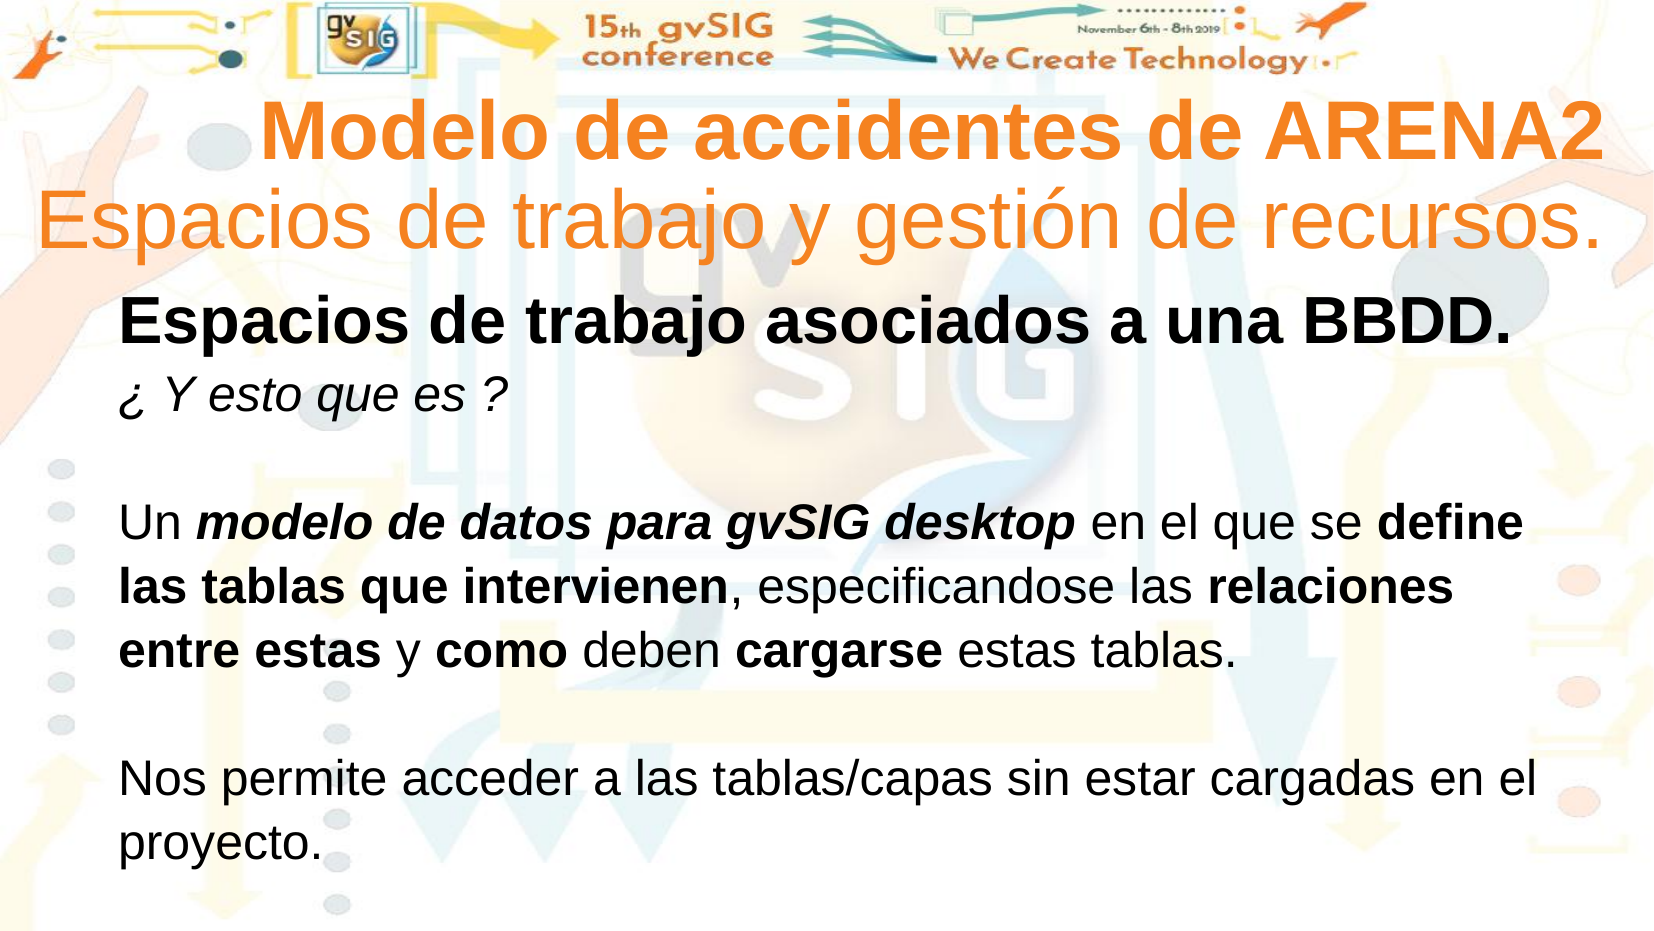

# Modelo de accidentes de ARENA2
Espacios de trabajo y gestión de recursos.
Espacios de trabajo asociados a una BBDD.
¿ Y esto que es ?
Un modelo de datos para gvSIG desktop en el que se define las tablas que intervienen, especificandose las relaciones entre estas y como deben cargarse estas tablas.
Nos permite acceder a las tablas/capas sin estar cargadas en el proyecto.